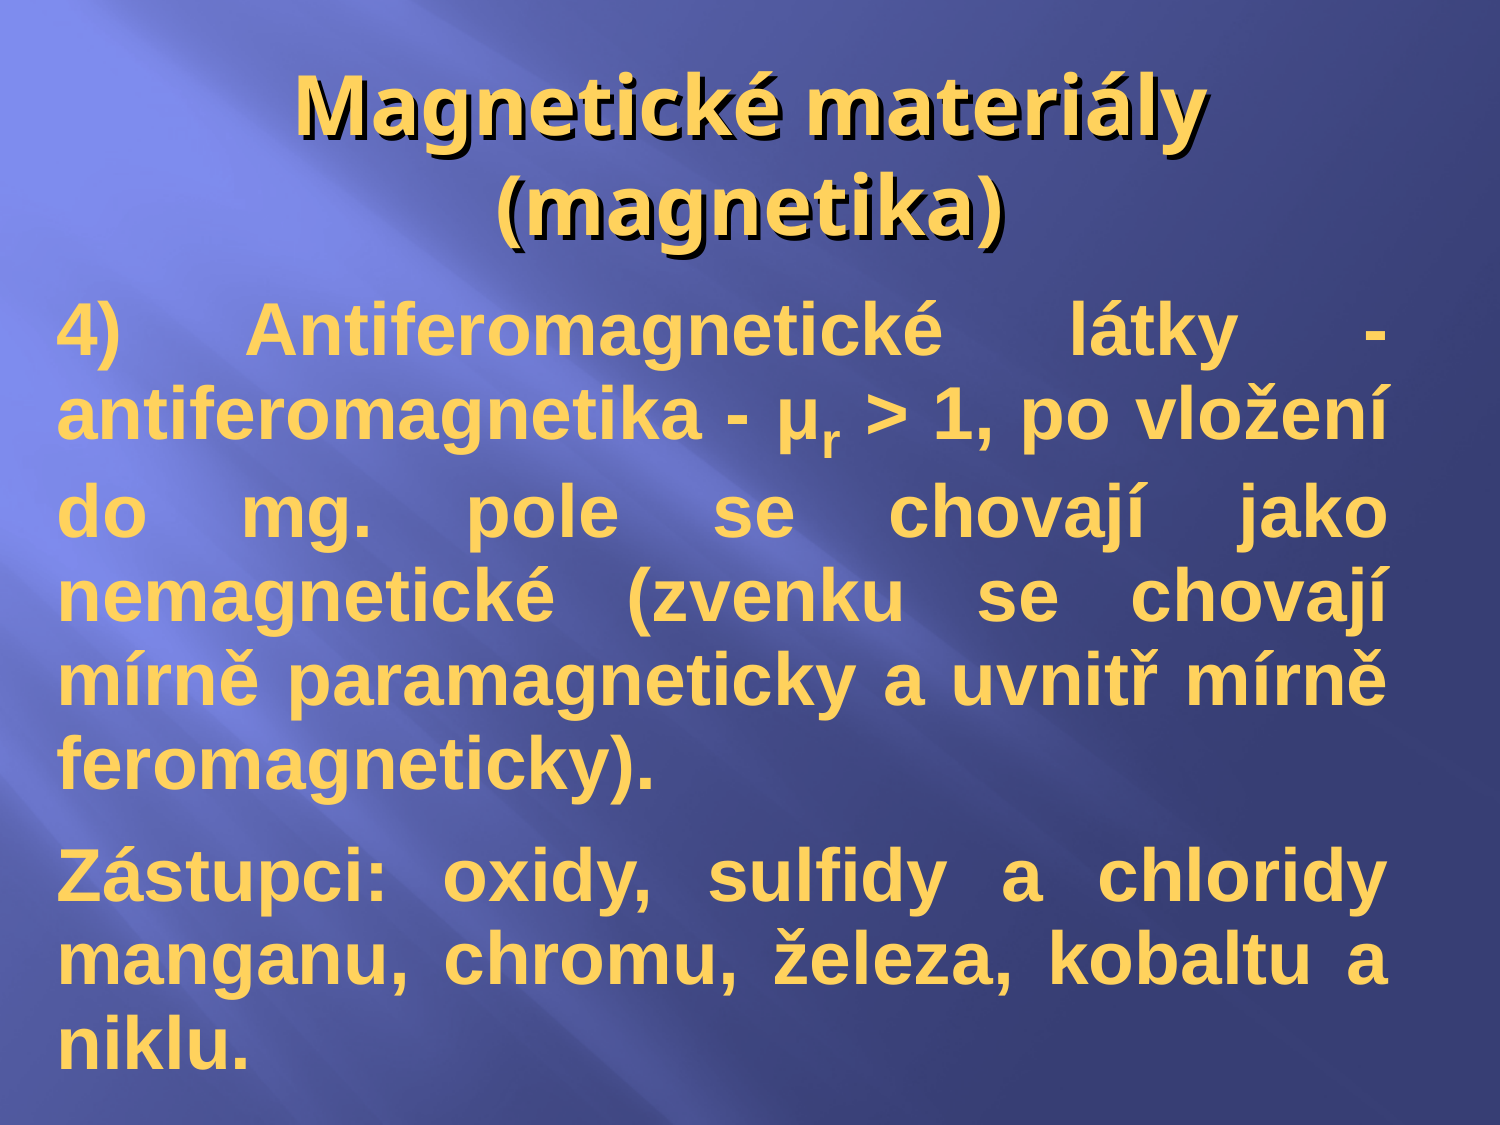

# Magnetické materiály (magnetika)
4) Antiferomagnetické látky - antiferomagnetika - μr > 1, po vložení do mg. pole se chovají jako nemagnetické (zvenku se chovají mírně paramagneticky a uvnitř mírně feromagneticky).
Zástupci: oxidy, sulfidy a chloridy manganu, chromu, železa, kobaltu a niklu.